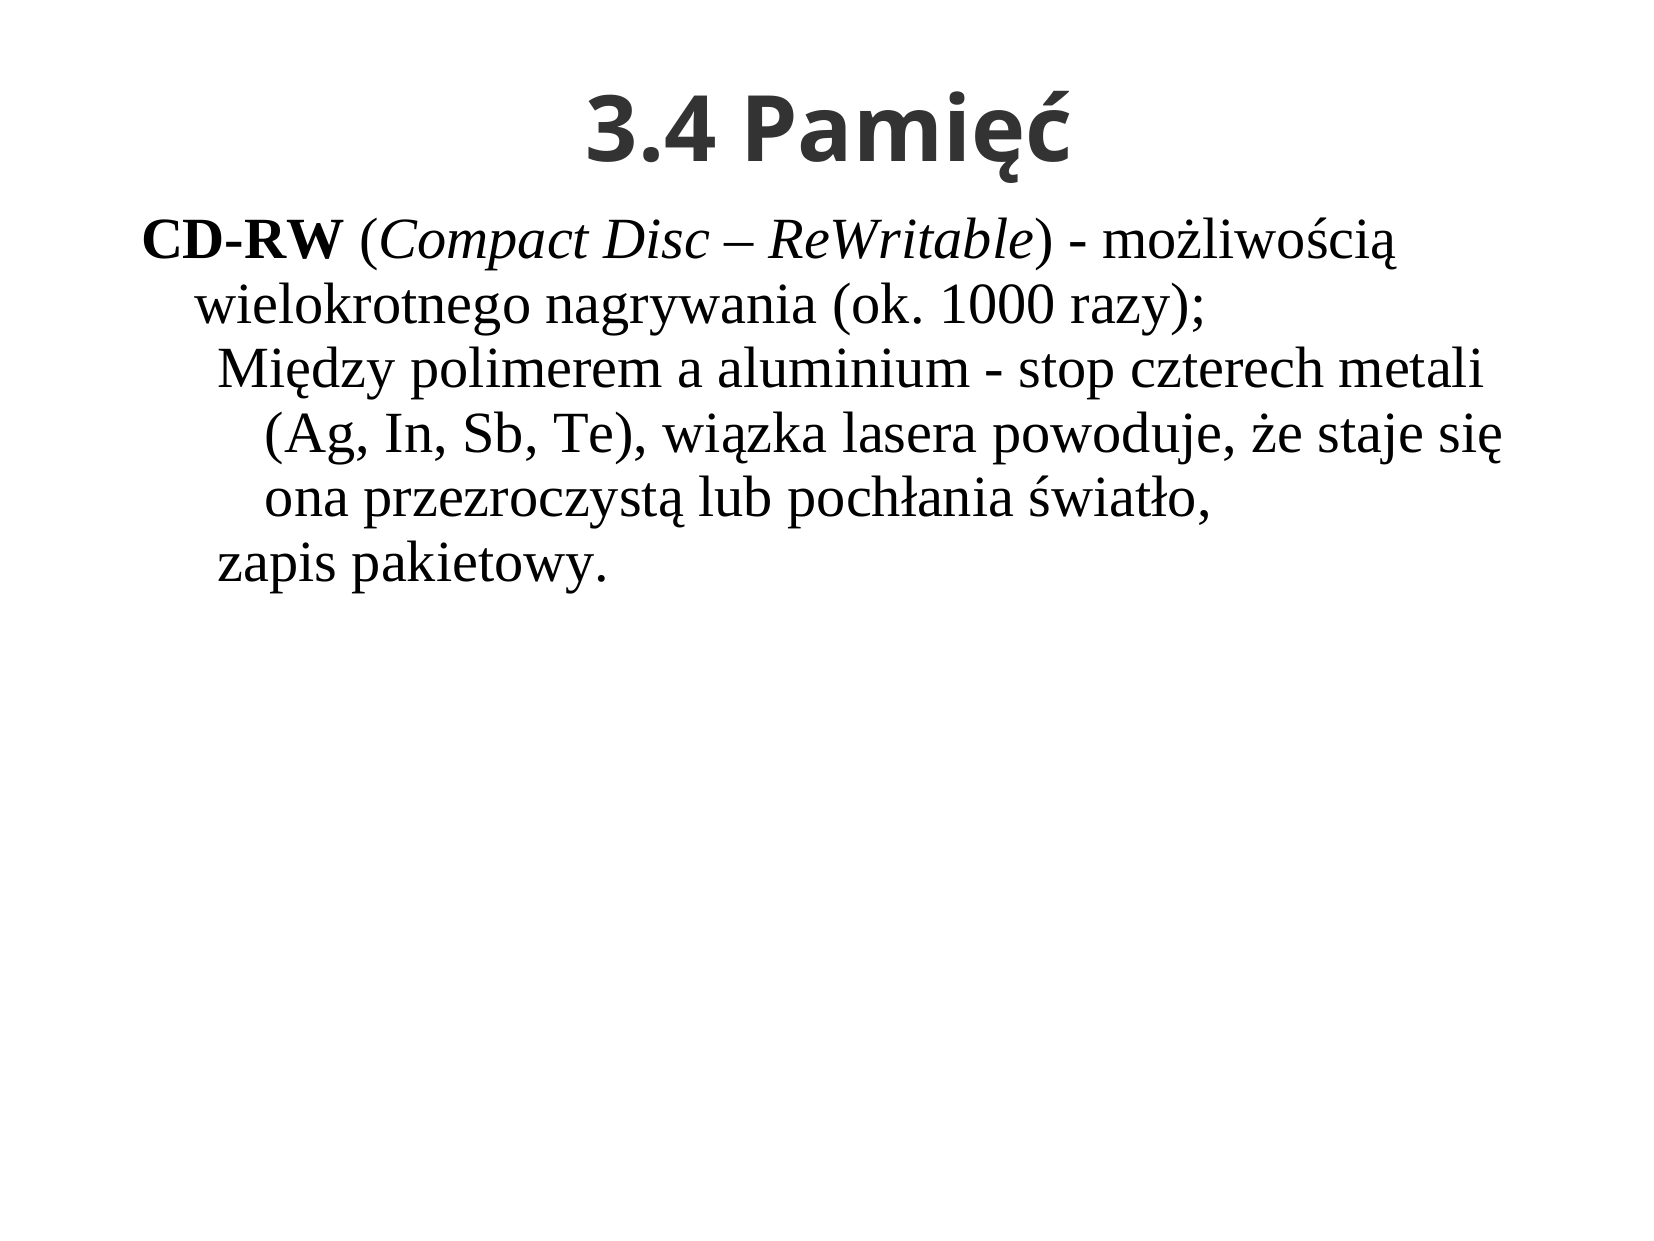

# 3.4 Pamięć
CD-RW (Compact Disc – ReWritable) - możliwością wielokrotnego nagrywania (ok. 1000 razy);
Między polimerem a aluminium - stop czterech metali (Ag, In, Sb, Te), wiązka lasera powoduje, że staje się ona przezroczystą lub pochłania światło,
zapis pakietowy.